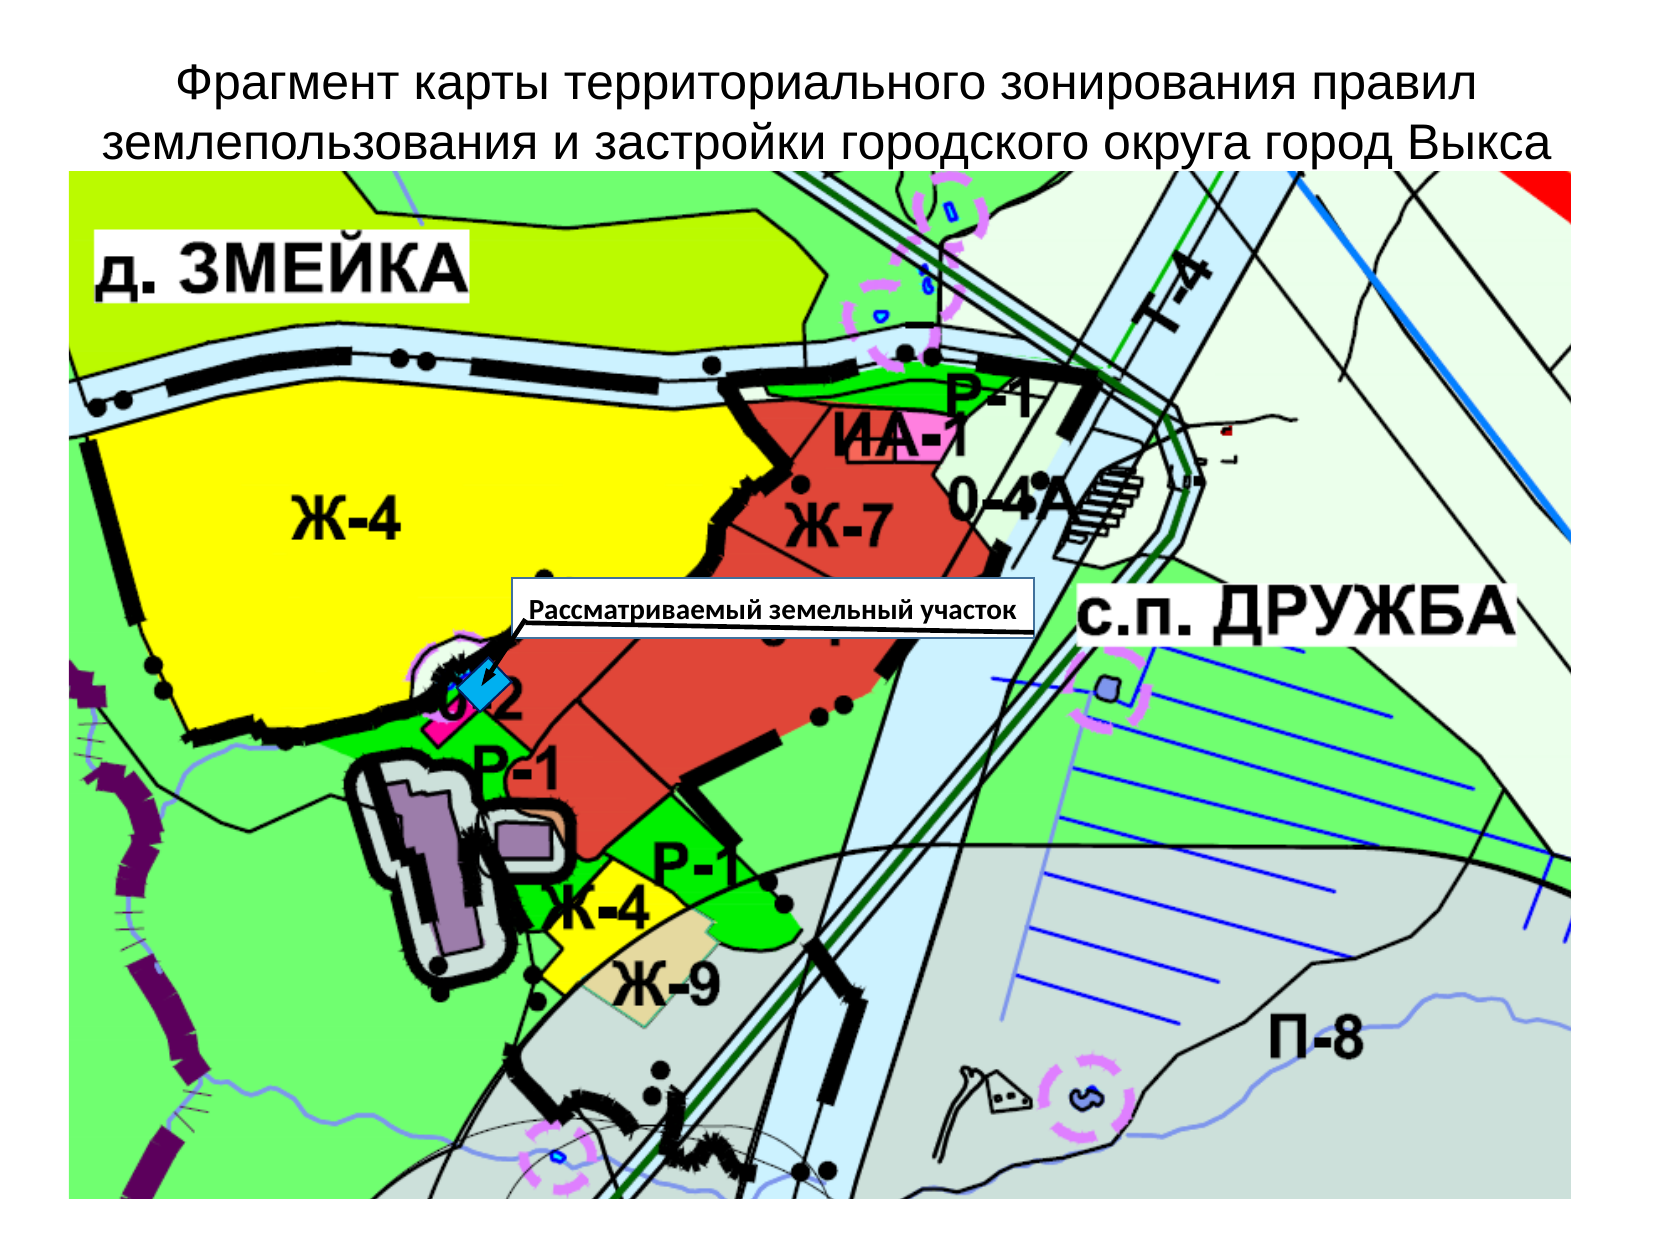

# Фрагмент карты территориального зонирования правил землепользования и застройки городского округа город Выкса
ул. Белинского
Рассматриваемый земельный участок
запрашиваемый земельный участок
пер. Щорса